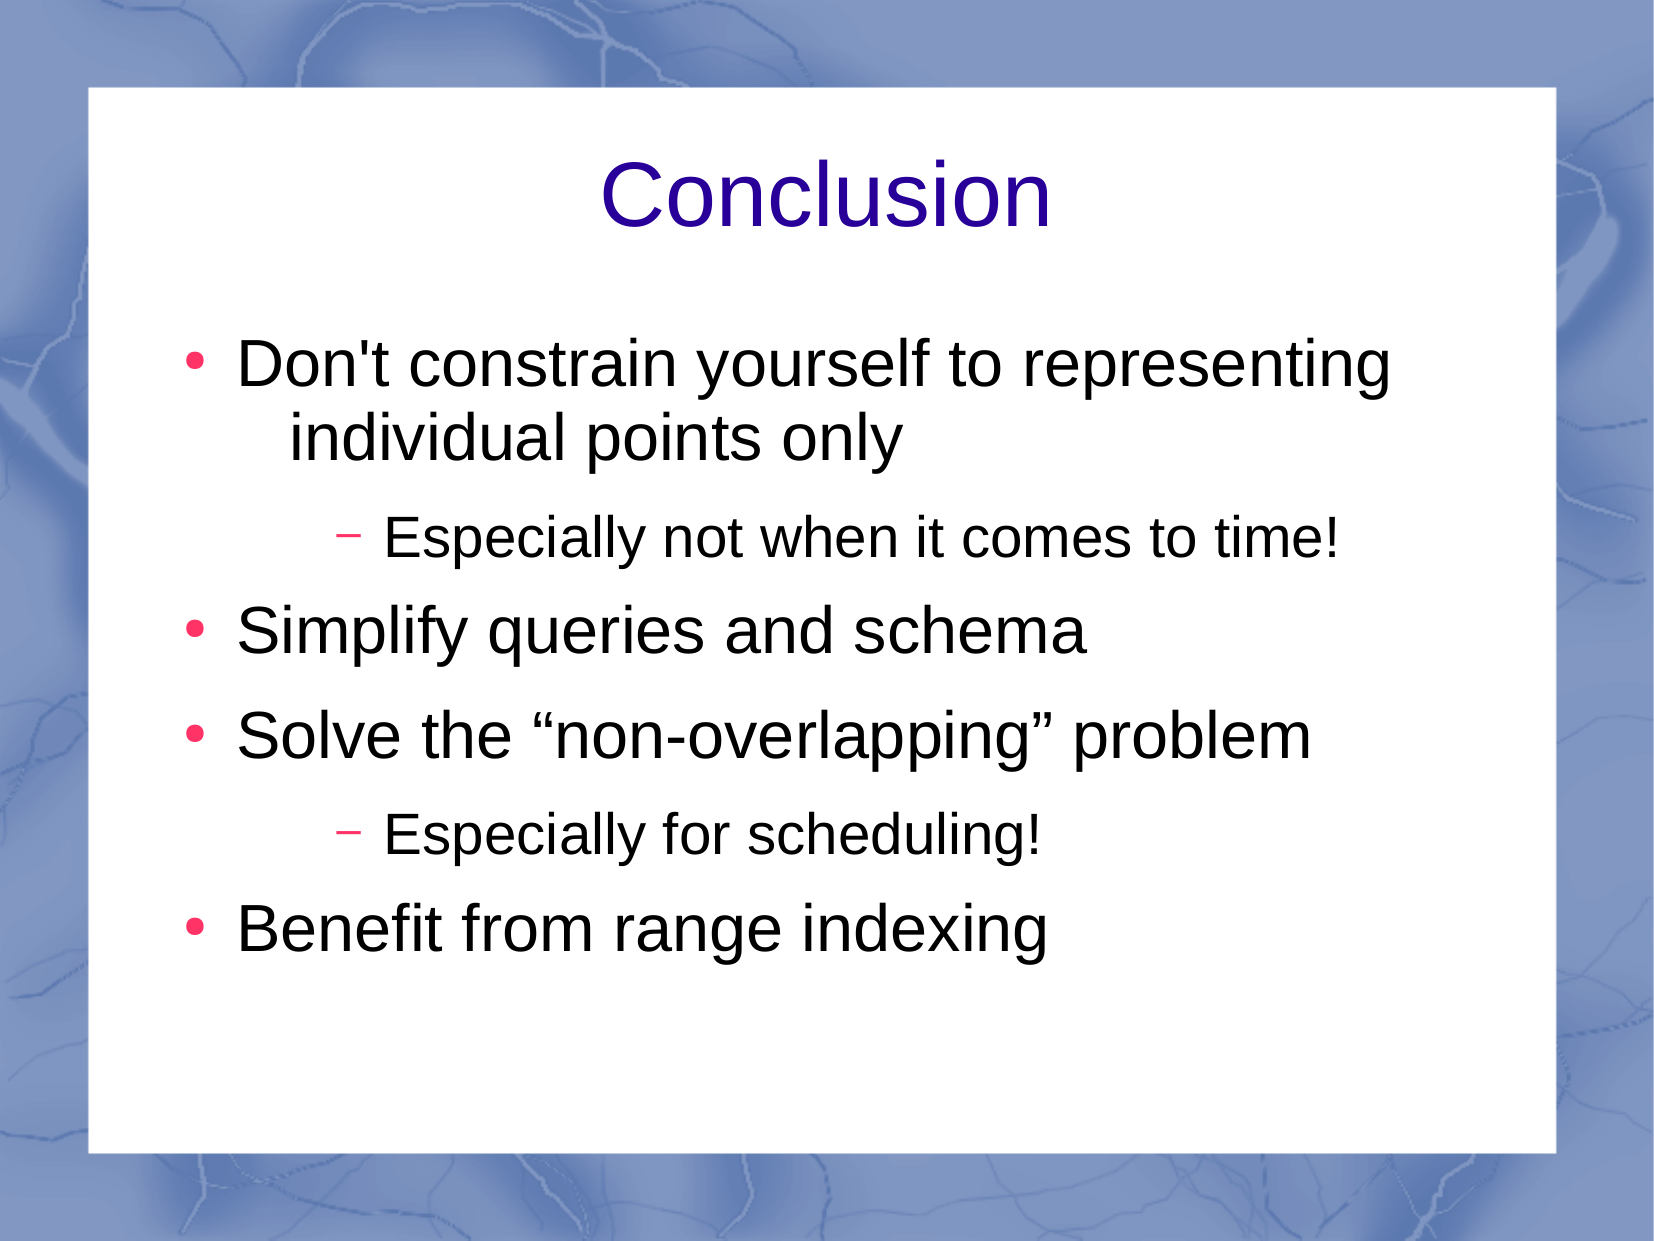

# Conclusion
Don't constrain yourself to representing individual points only
Especially not when it comes to time!
Simplify queries and schema
Solve the “non-overlapping” problem
Especially for scheduling!
Benefit from range indexing